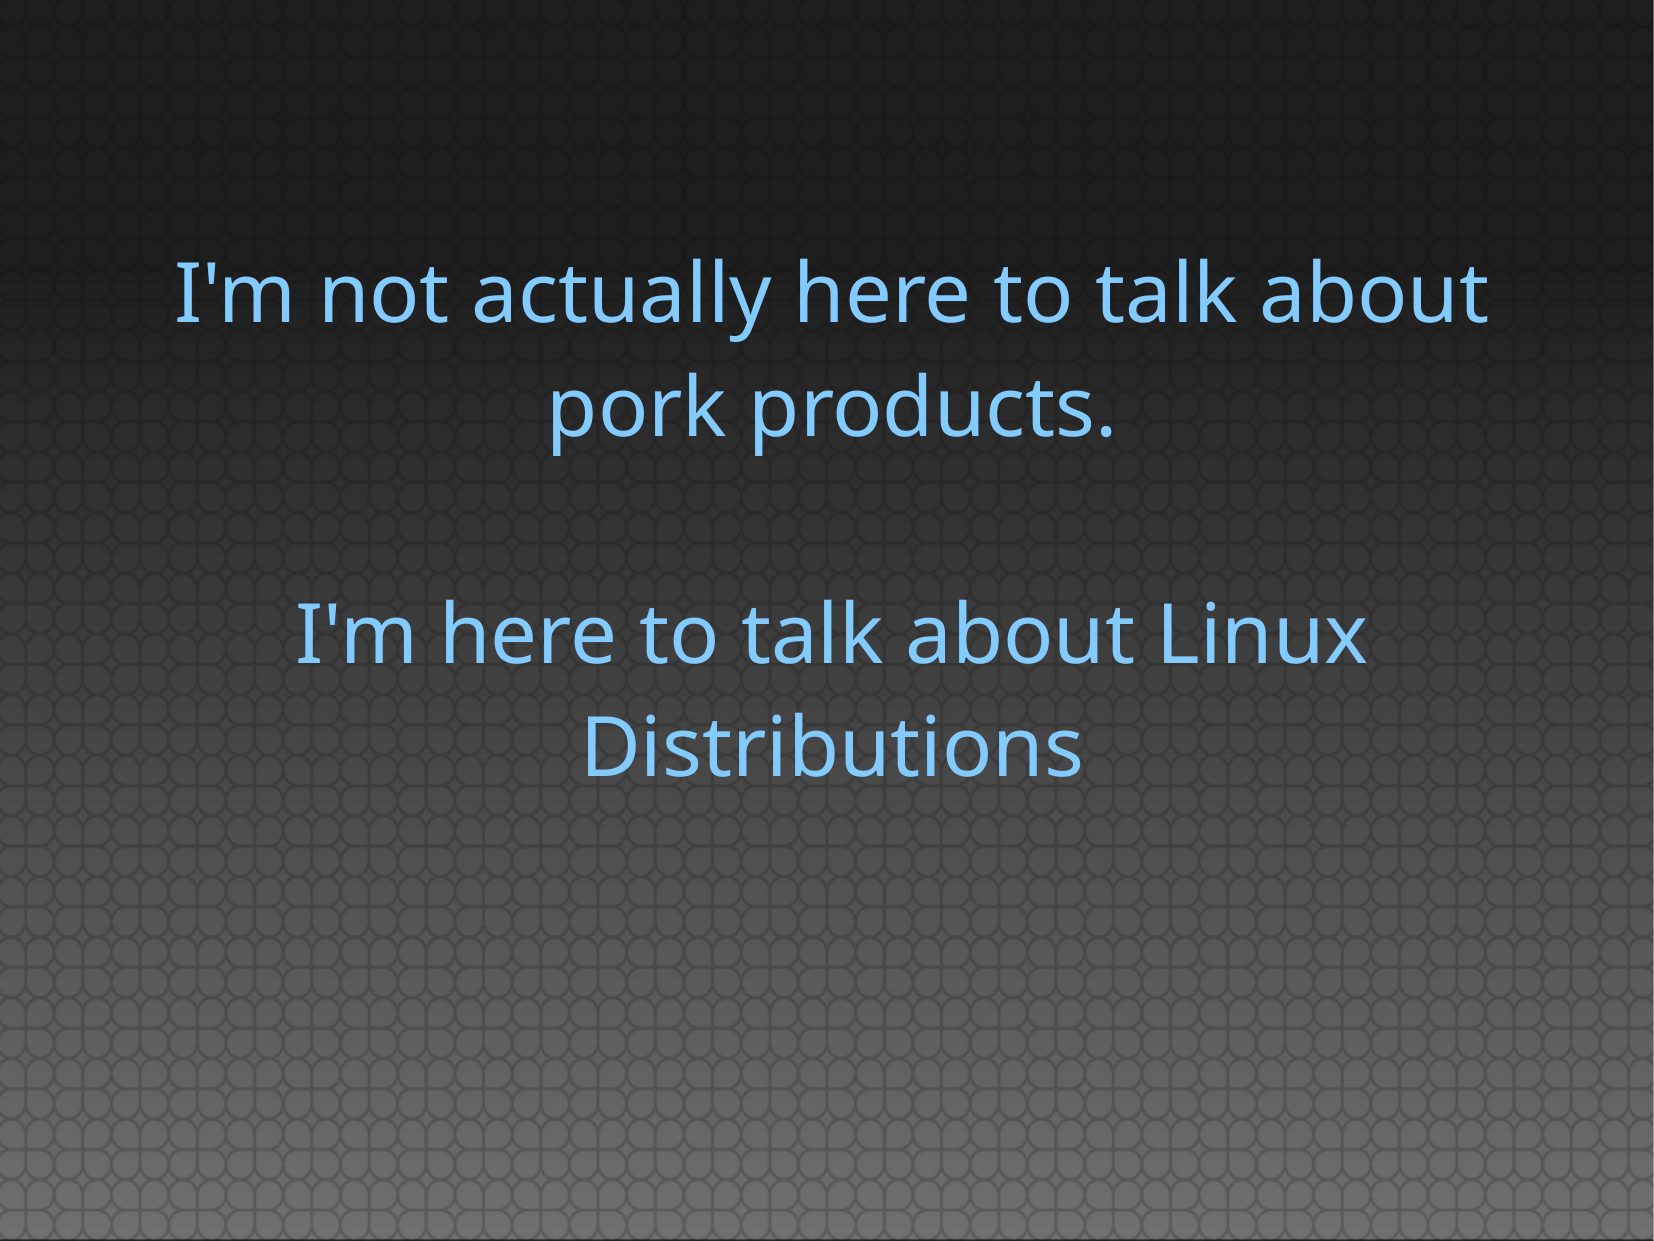

# I'm not actually here to talk about pork products.
I'm here to talk about Linux Distributions